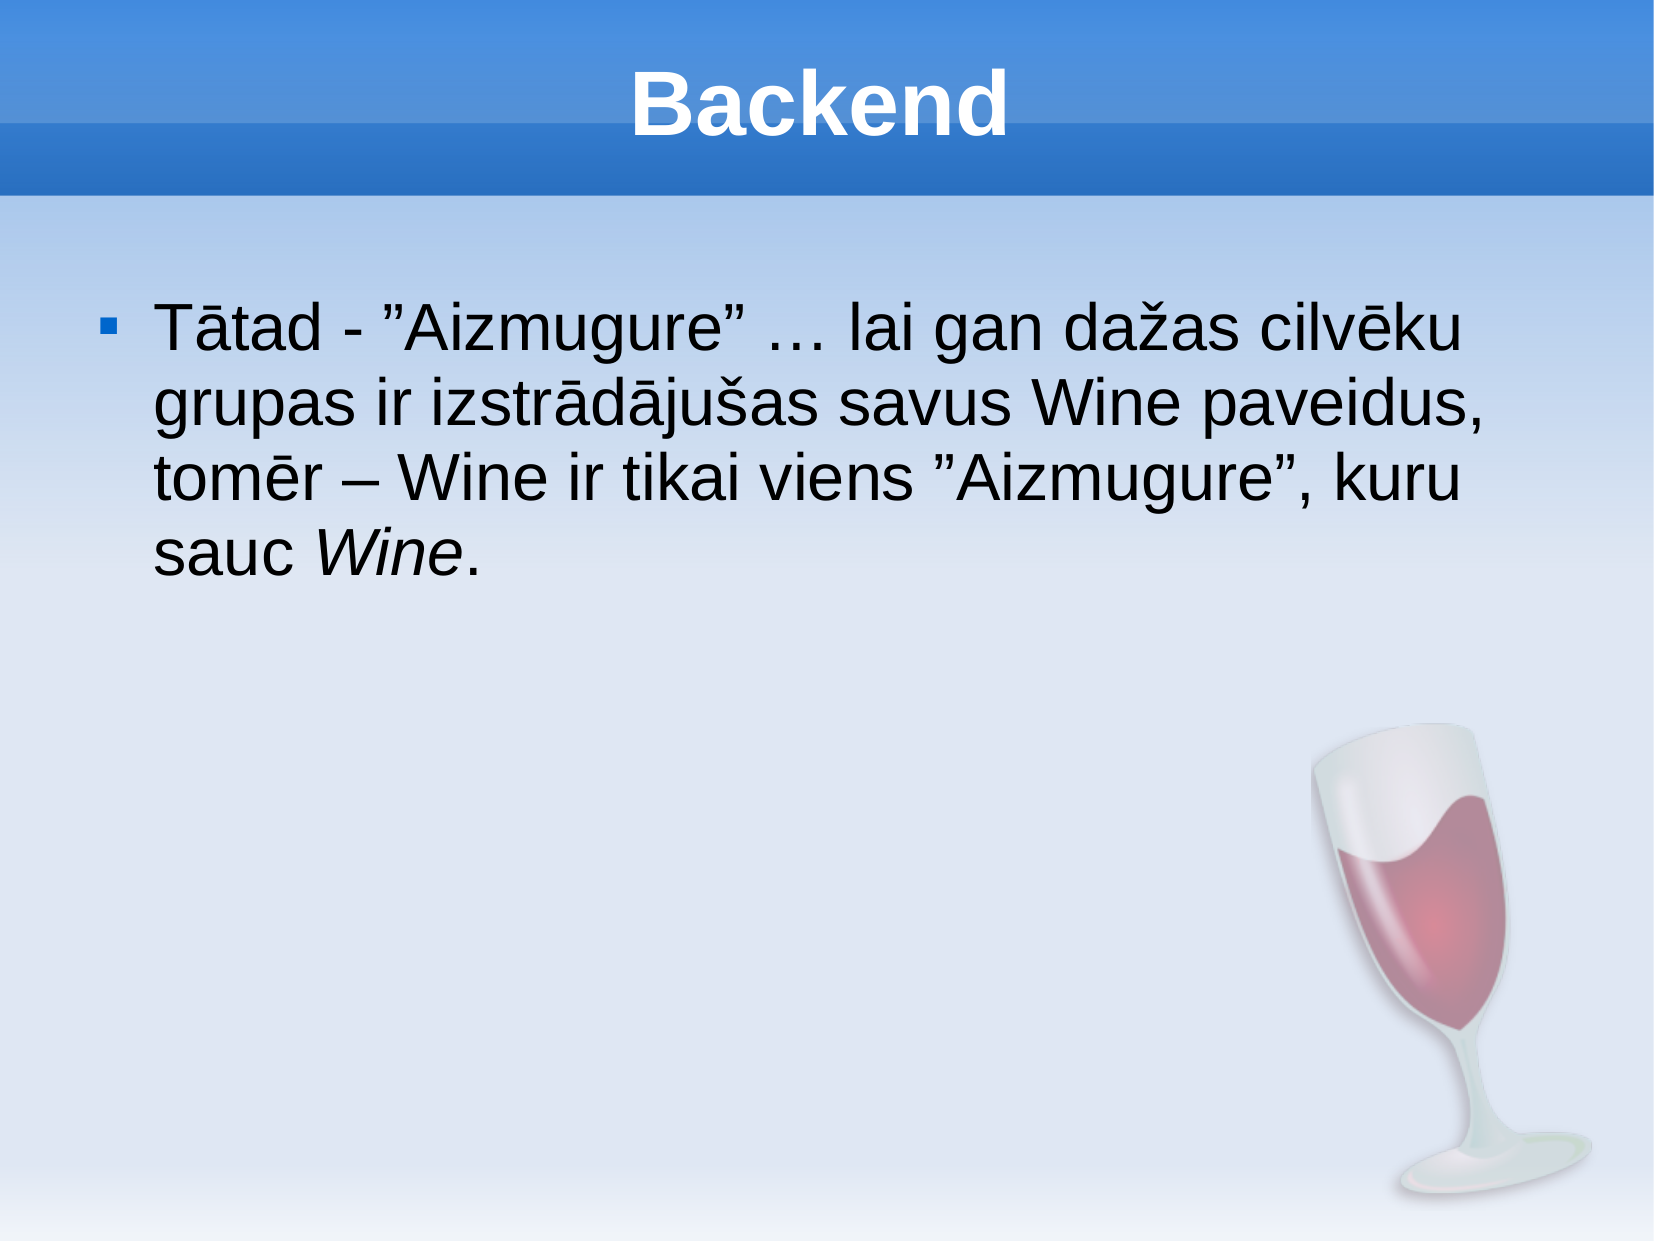

# Backend
Tātad - ”Aizmugure” … lai gan dažas cilvēku grupas ir izstrādājušas savus Wine paveidus, tomēr – Wine ir tikai viens ”Aizmugure”, kuru sauc Wine.